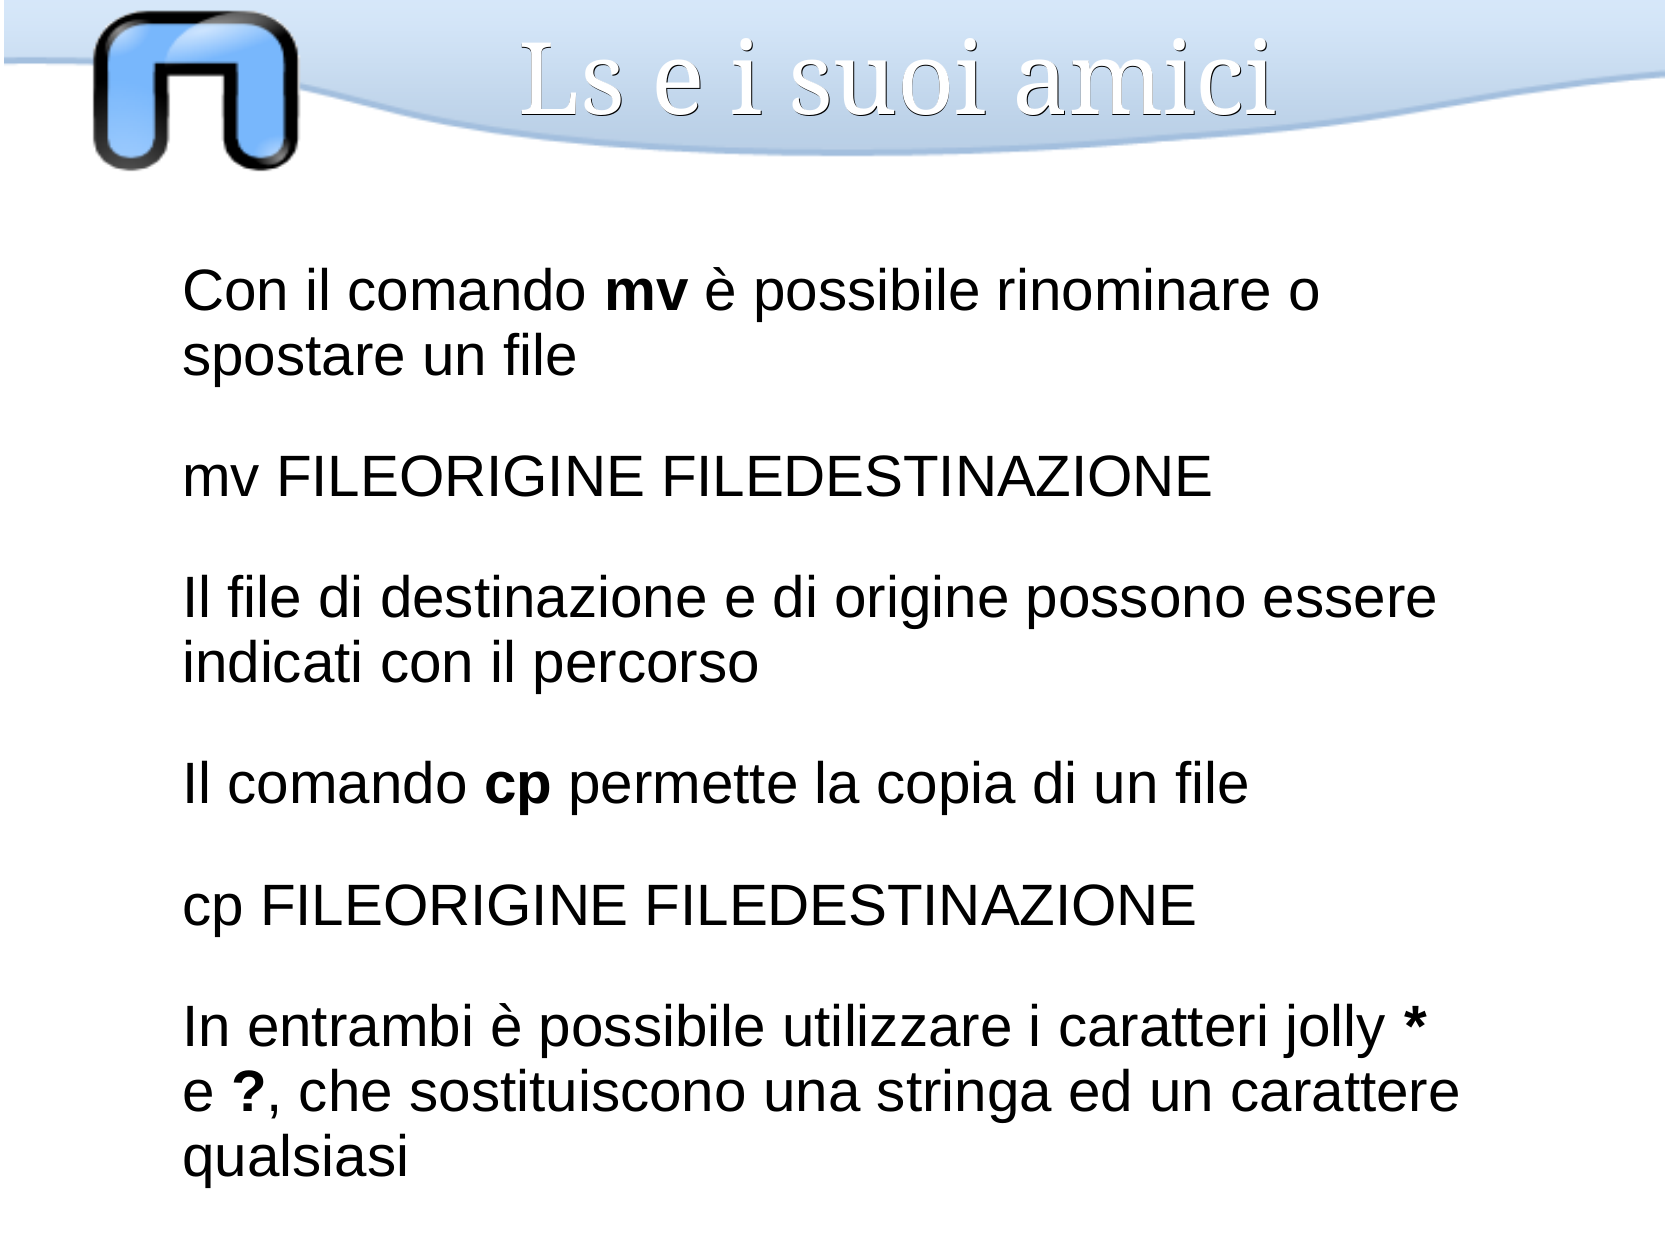

Ls e i suoi amici
# Con il comando mv è possibile rinominare o spostare un file
mv FILEORIGINE FILEDESTINAZIONE
Il file di destinazione e di origine possono essere indicati con il percorso
Il comando cp permette la copia di un file
cp FILEORIGINE FILEDESTINAZIONE
In entrambi è possibile utilizzare i caratteri jolly * e ?, che sostituiscono una stringa ed un carattere qualsiasi